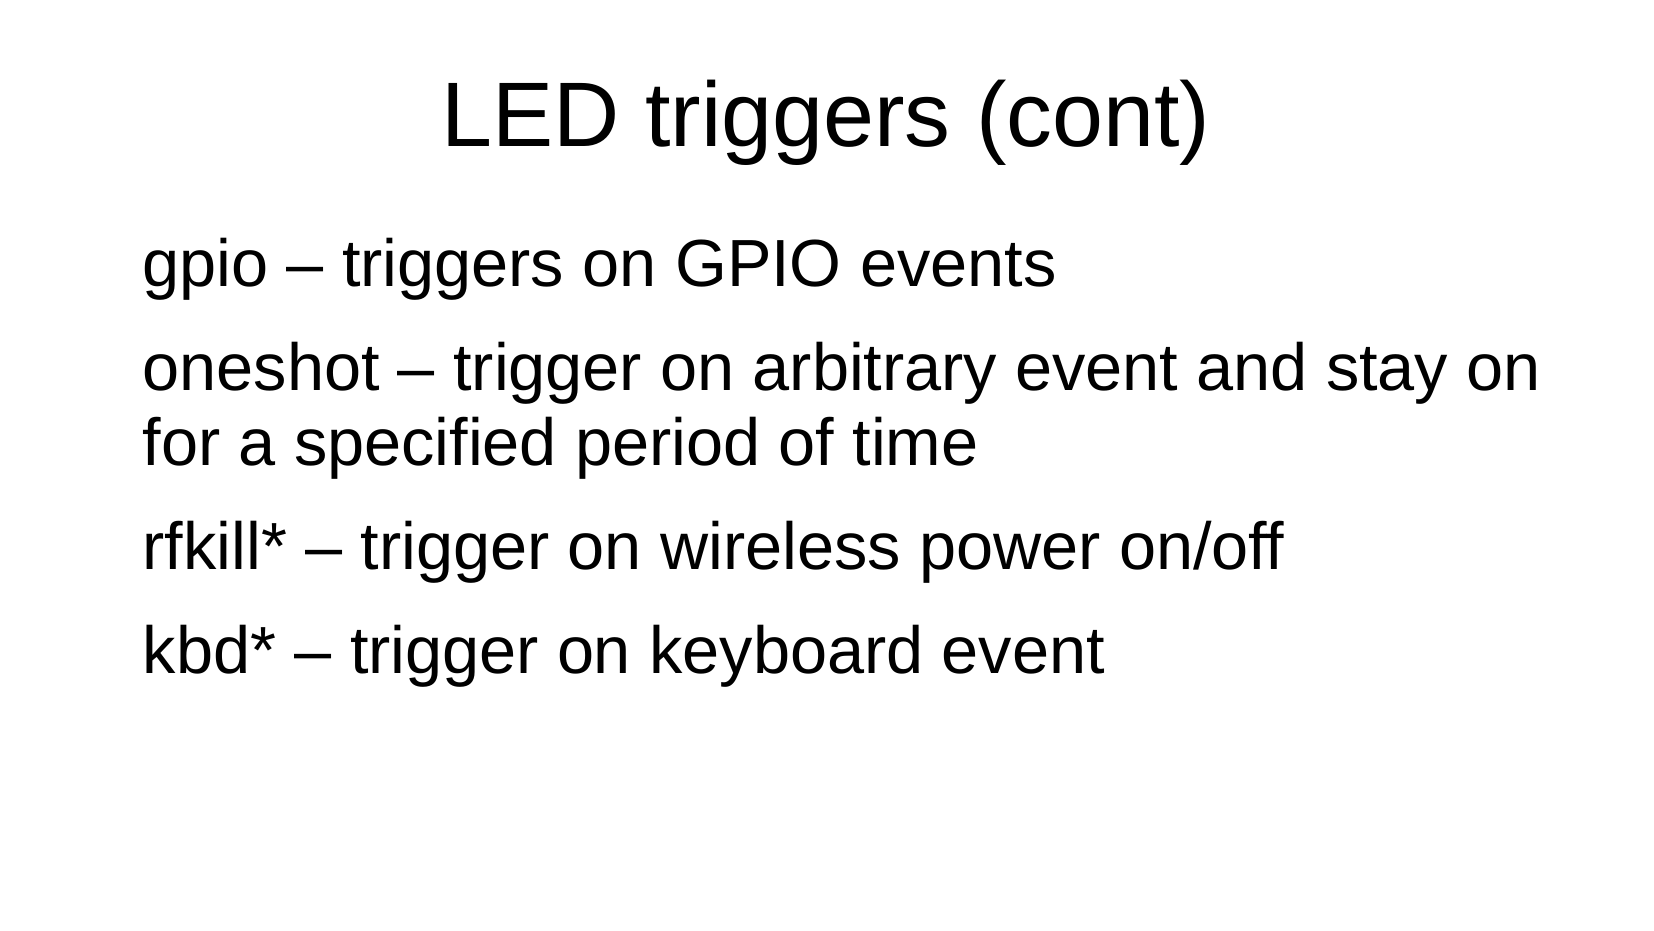

# LED triggers (cont)
gpio – triggers on GPIO events
oneshot – trigger on arbitrary event and stay on for a specified period of time
rfkill* – trigger on wireless power on/off
kbd* – trigger on keyboard event